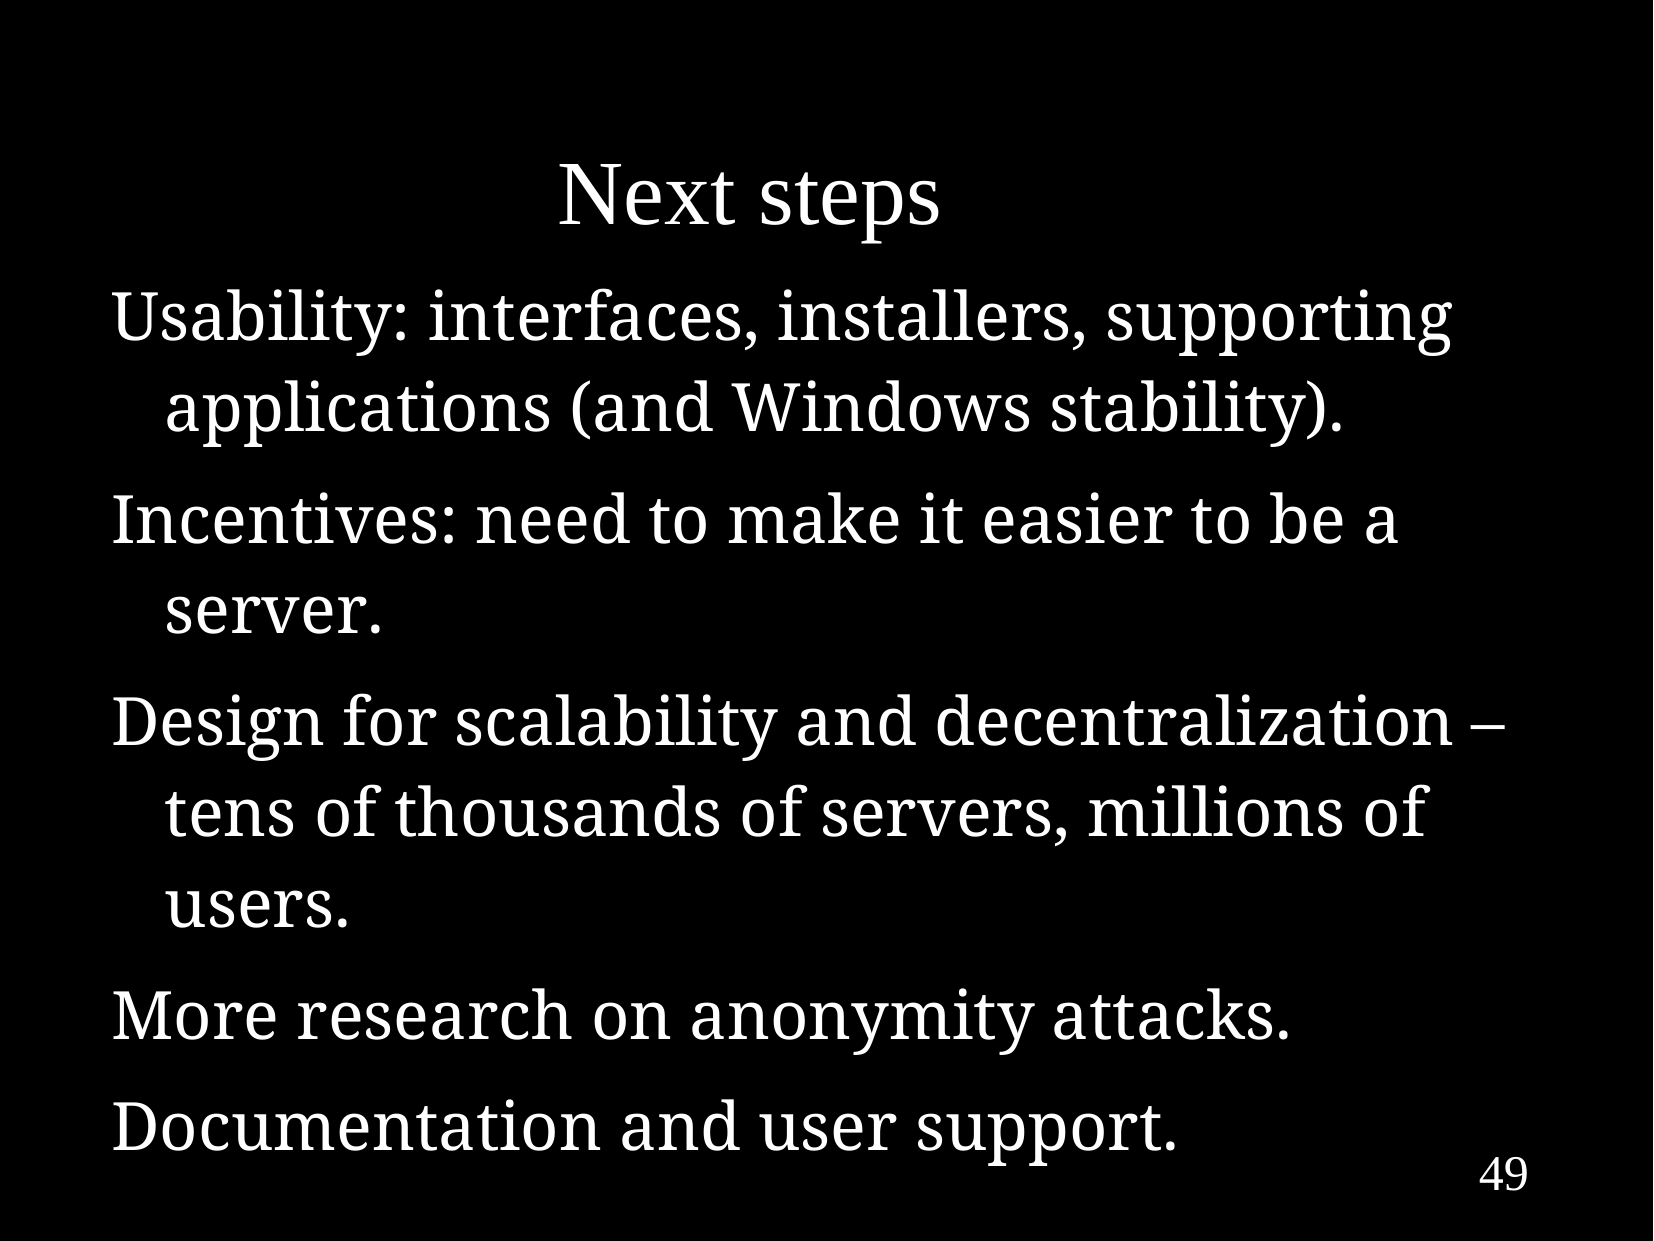

# Next steps
Usability: interfaces, installers, supporting applications (and Windows stability).
Incentives: need to make it easier to be a server.
Design for scalability and decentralization – tens of thousands of servers, millions of users.
More research on anonymity attacks.
Documentation and user support.